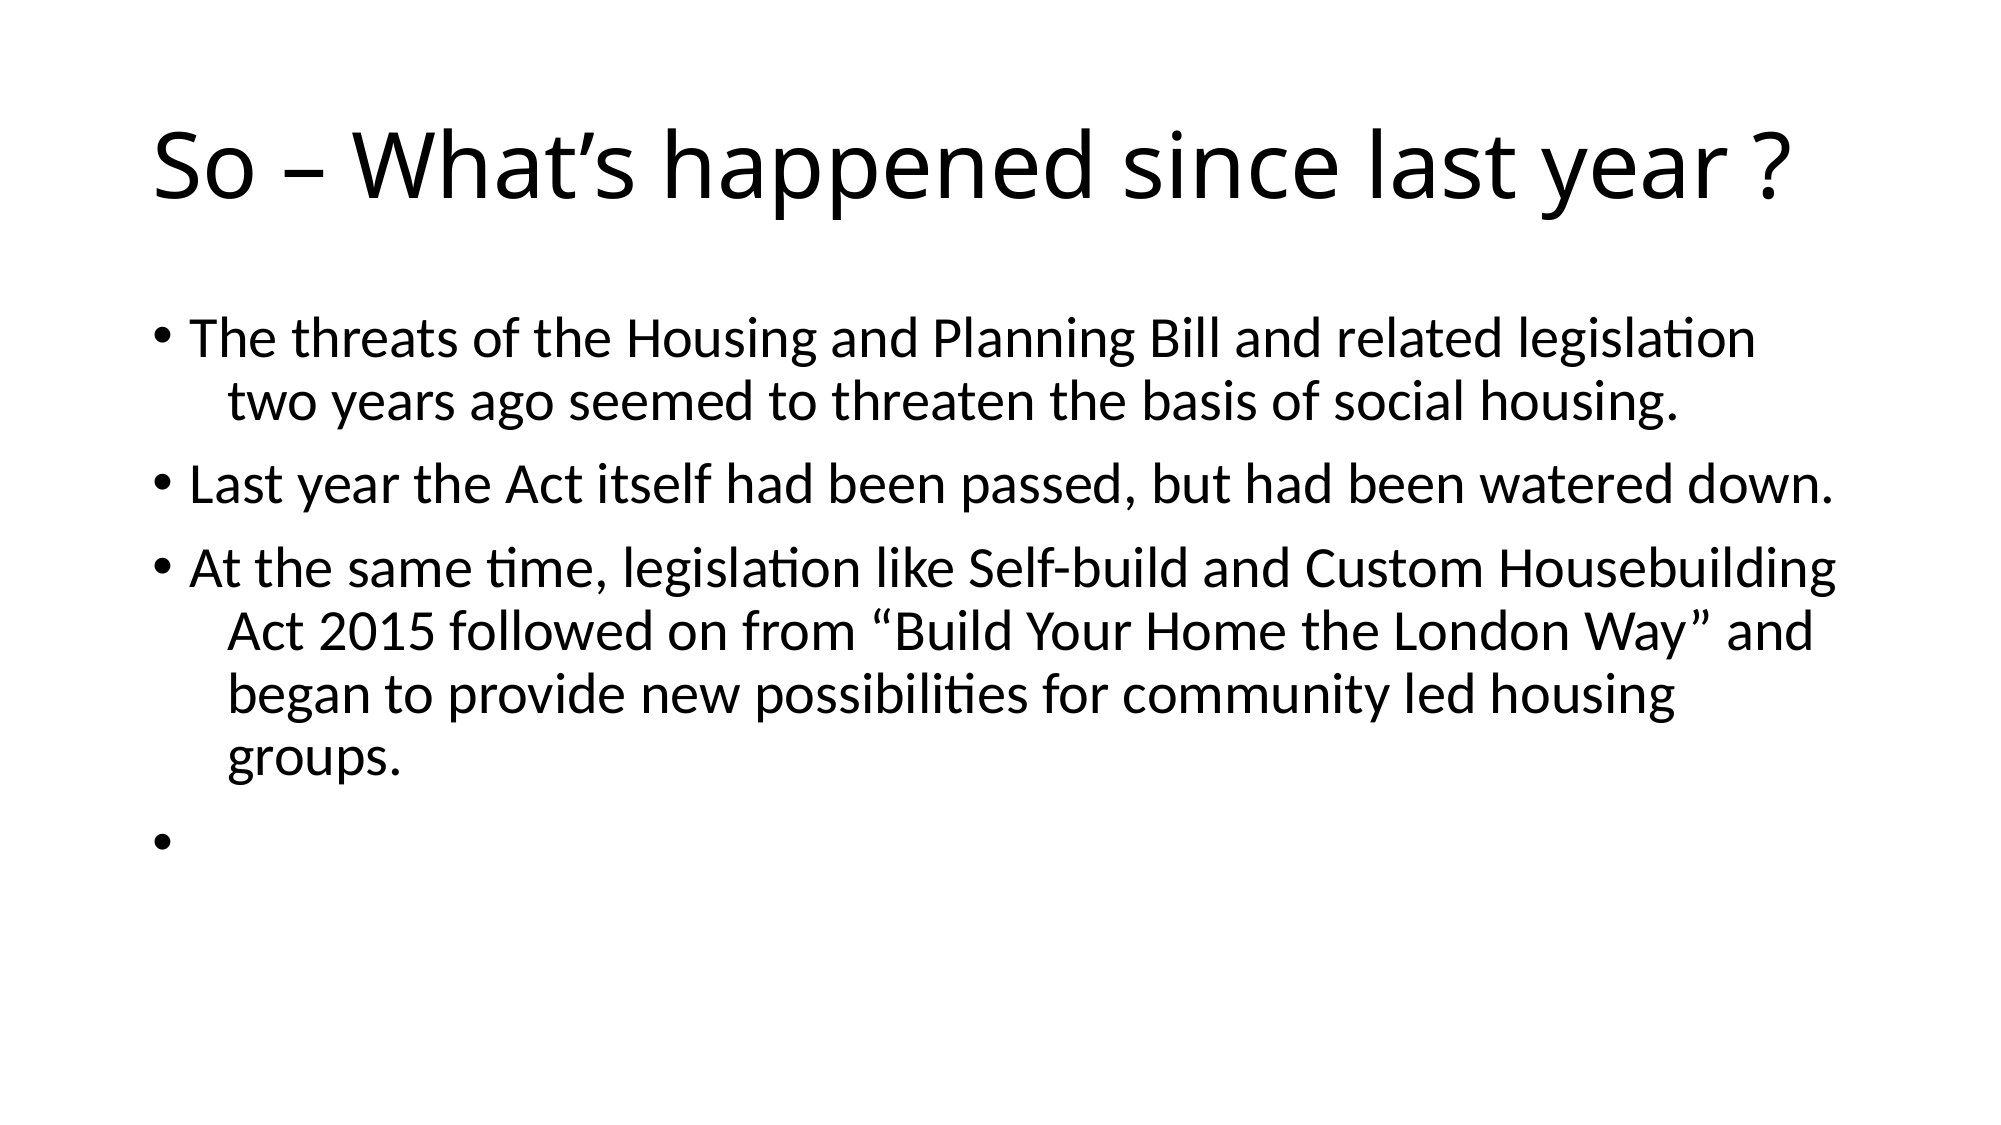

# So – What’s happened since last year ?
The threats of the Housing and Planning Bill and related legislation two years ago seemed to threaten the basis of social housing.
Last year the Act itself had been passed, but had been watered down.
At the same time, legislation like Self-build and Custom Housebuilding Act 2015 followed on from “Build Your Home the London Way” and began to provide new possibilities for community led housing groups.